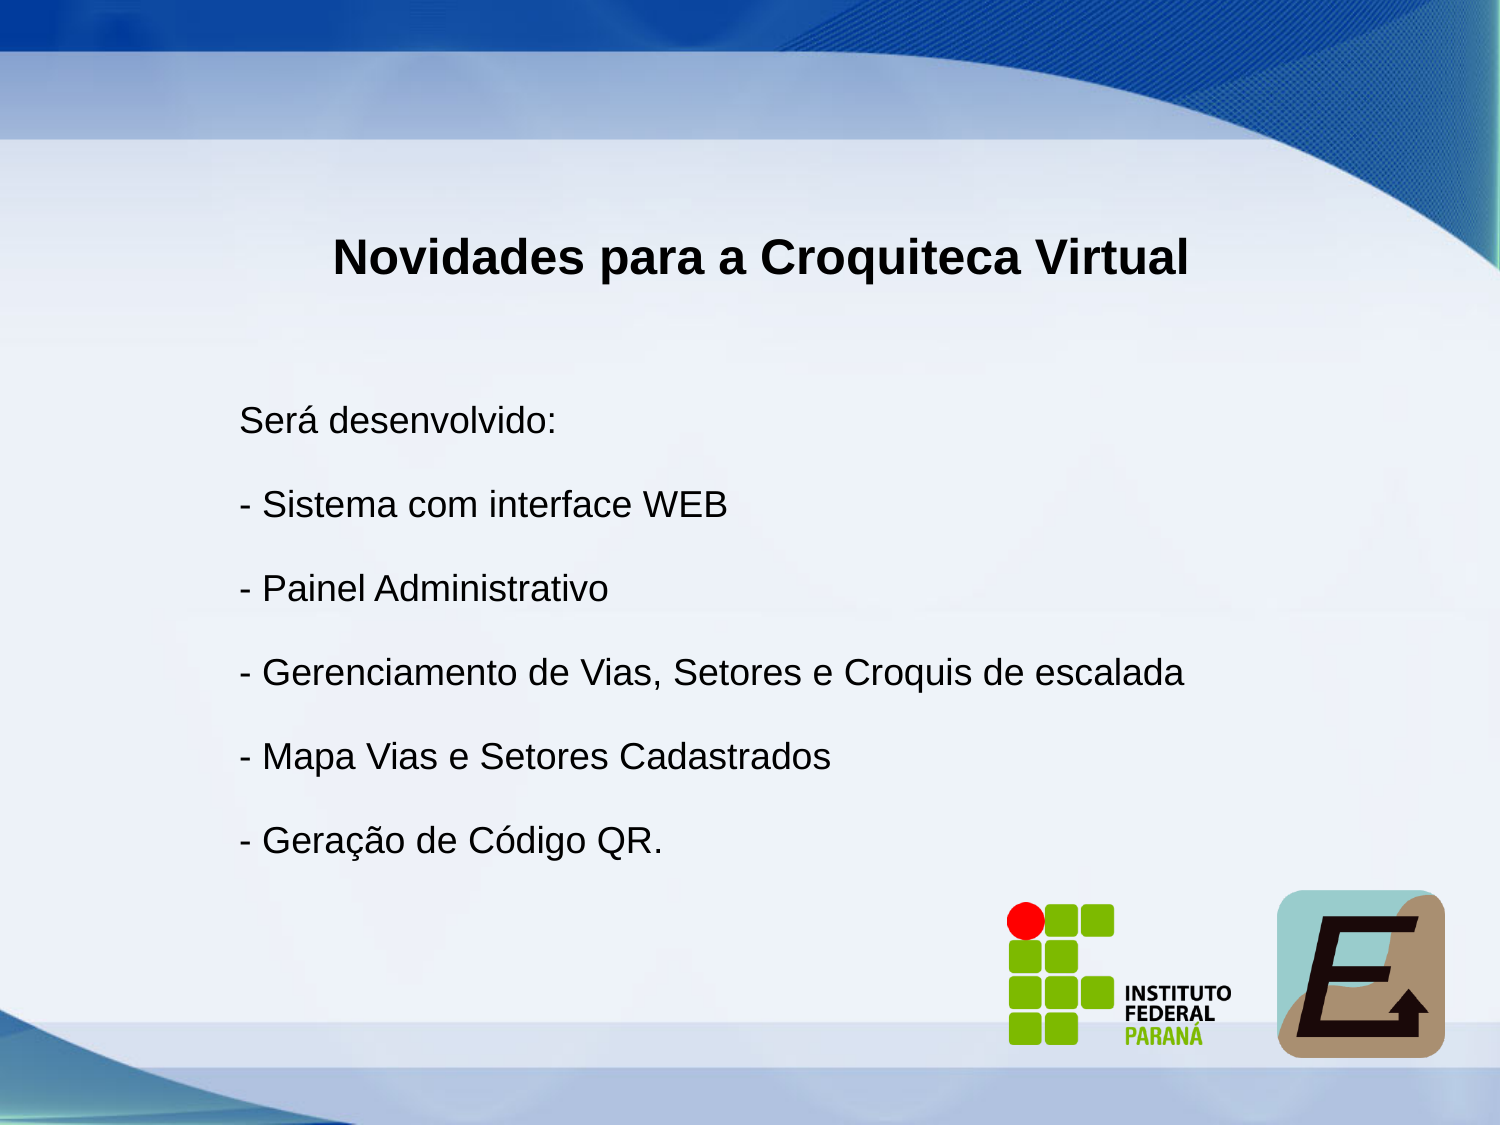

Novidades para a Croquiteca Virtual
Será desenvolvido:
- Sistema com interface WEB
- Painel Administrativo
- Gerenciamento de Vias, Setores e Croquis de escalada
- Mapa Vias e Setores Cadastrados
- Geração de Código QR.